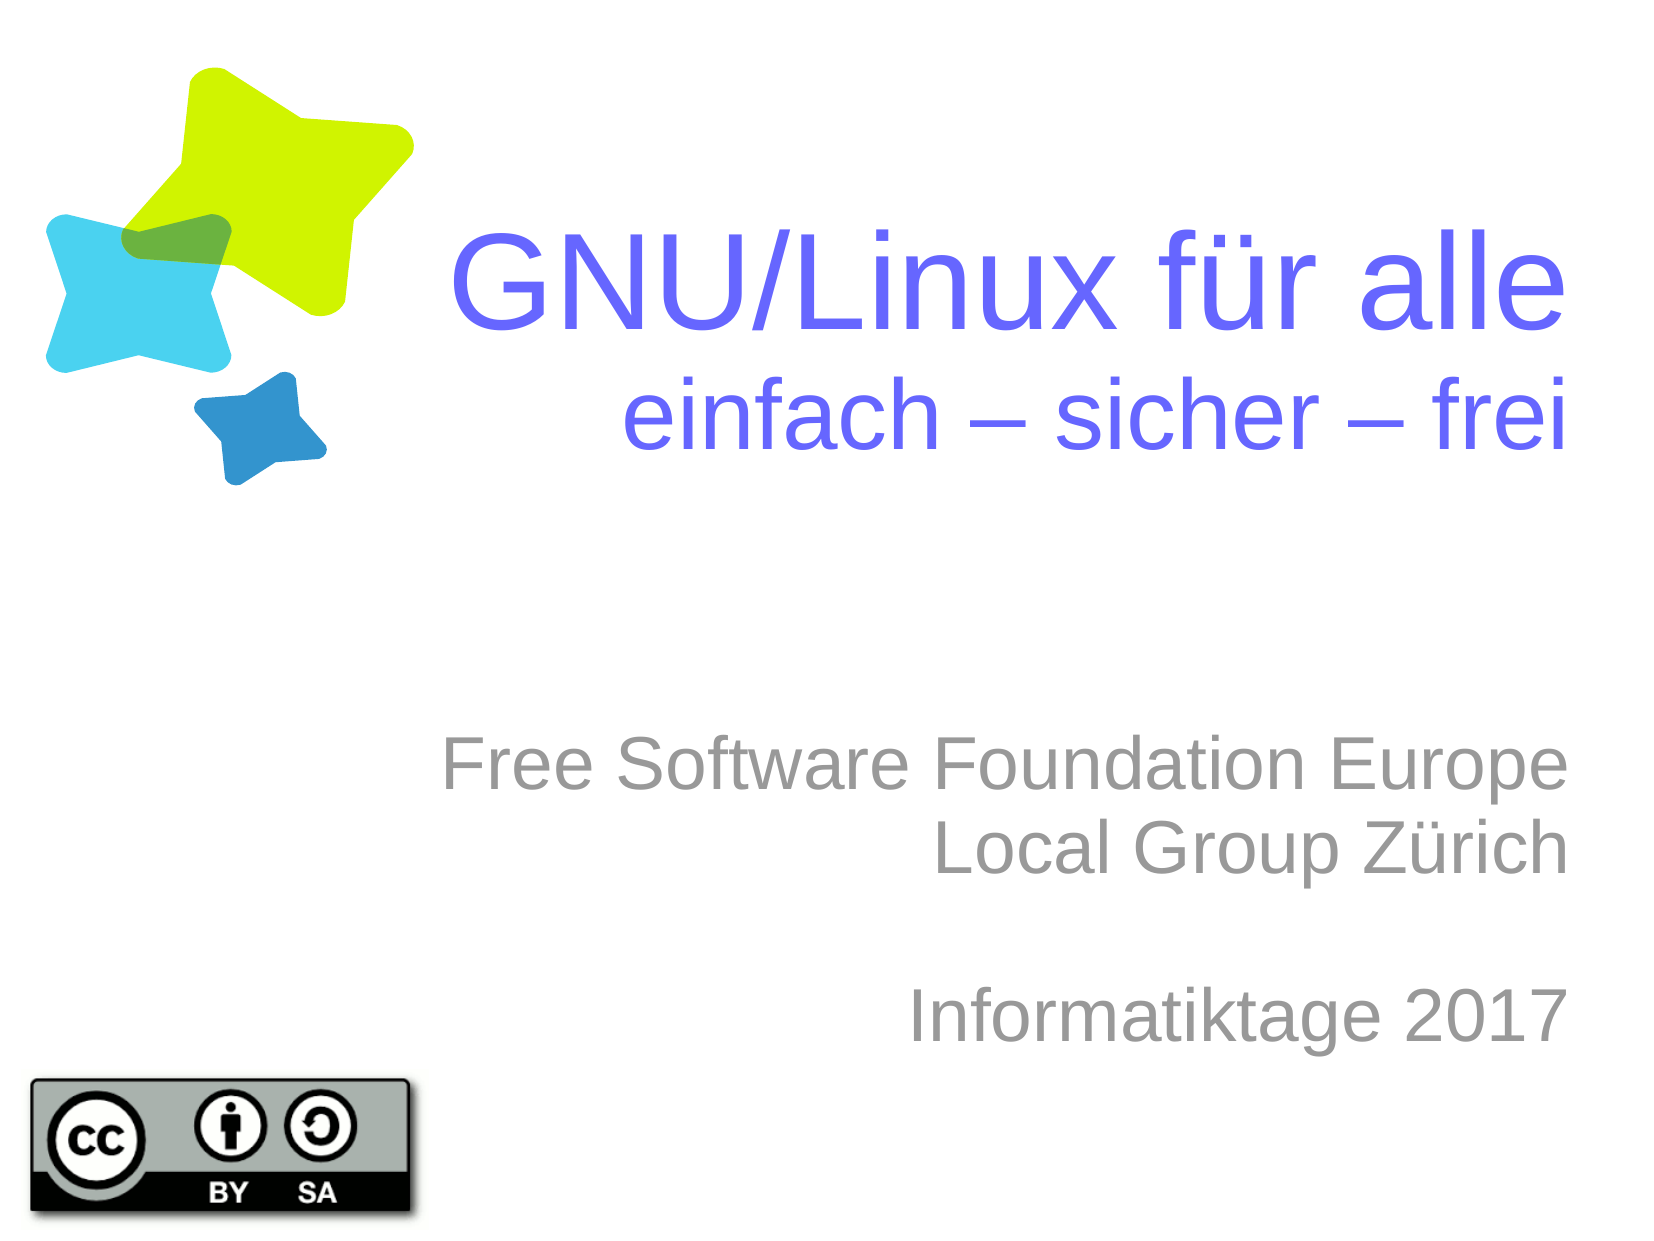

# GNU/Linux für alle
einfach – sicher – frei
Free Software Foundation Europe
Local Group Zürich
Informatiktage 2017